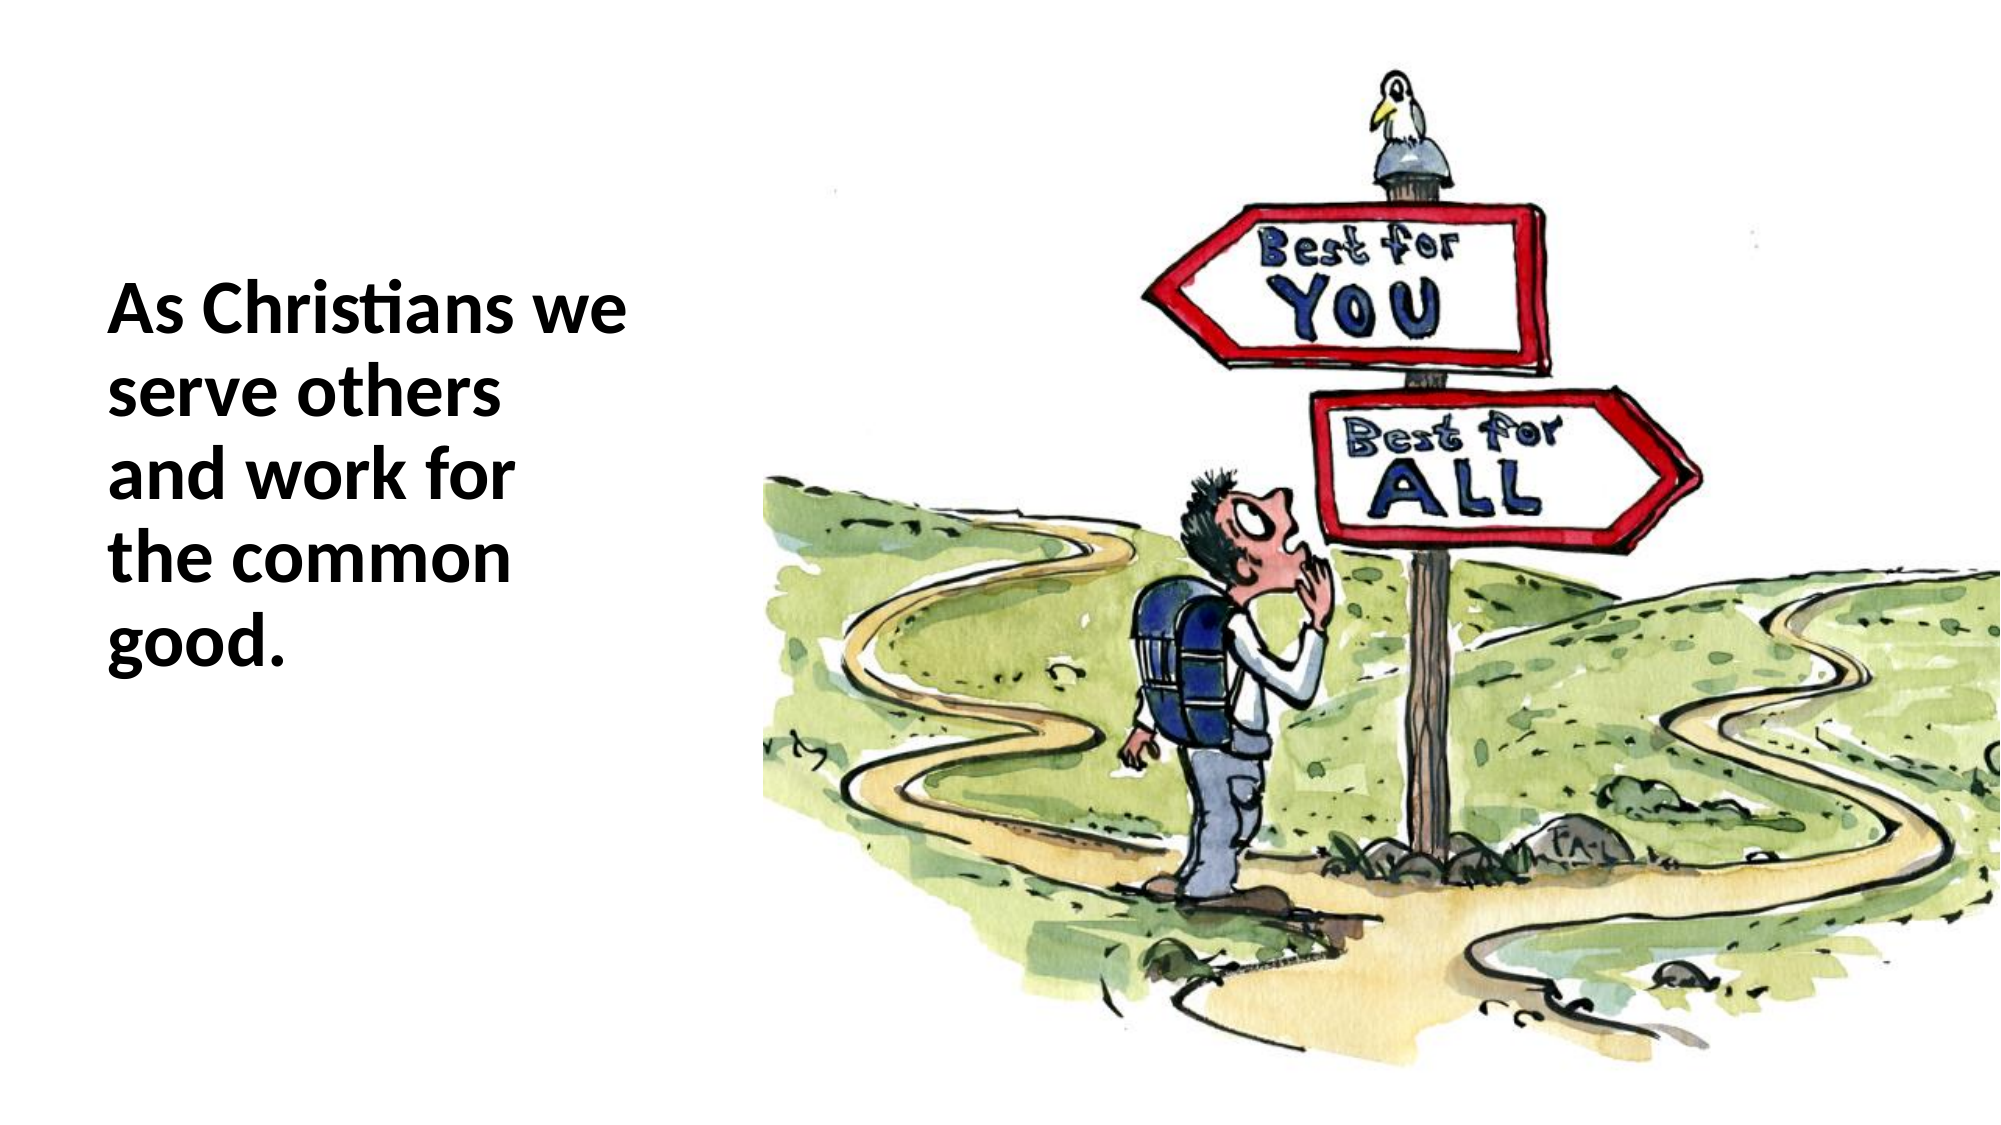

As Christians we serve others and work for the common good.
others.